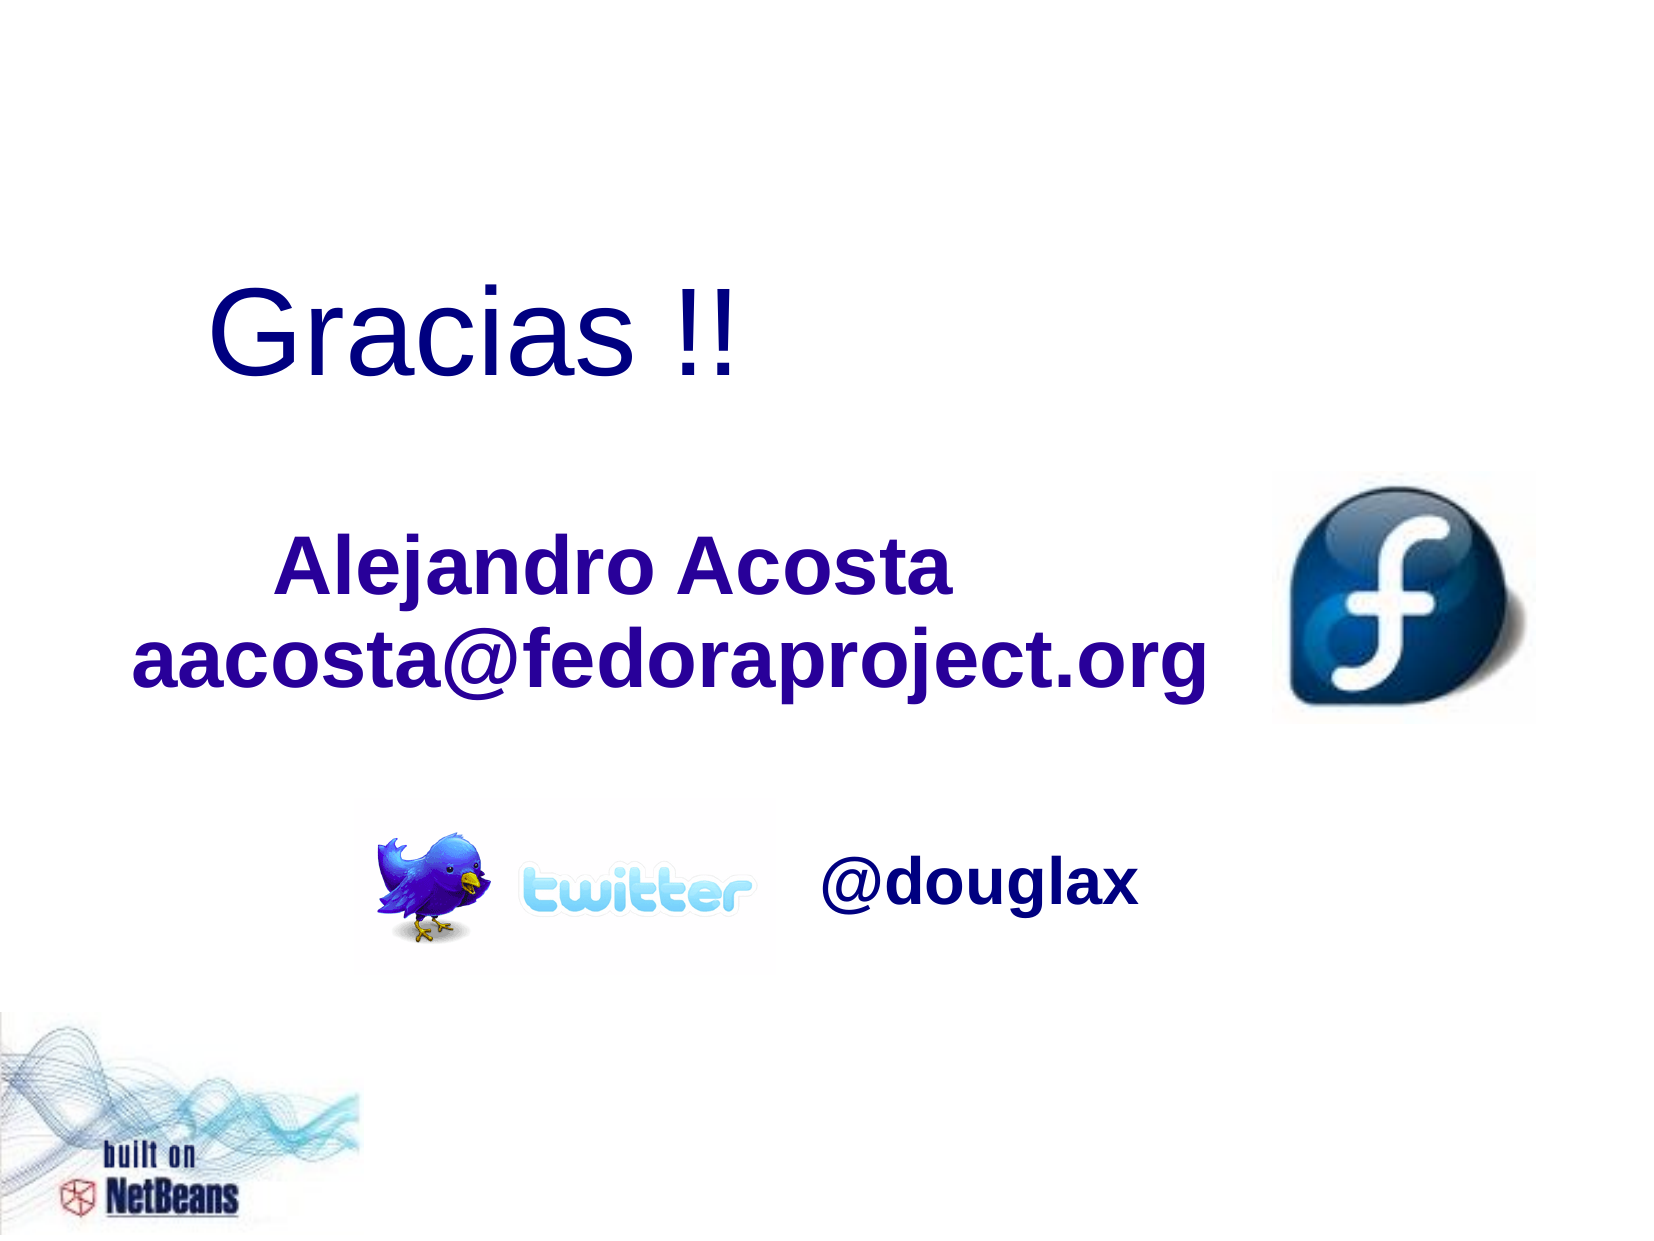

# Gracias !!
Alejandro Acosta
 aacosta@fedoraproject.org
@douglax